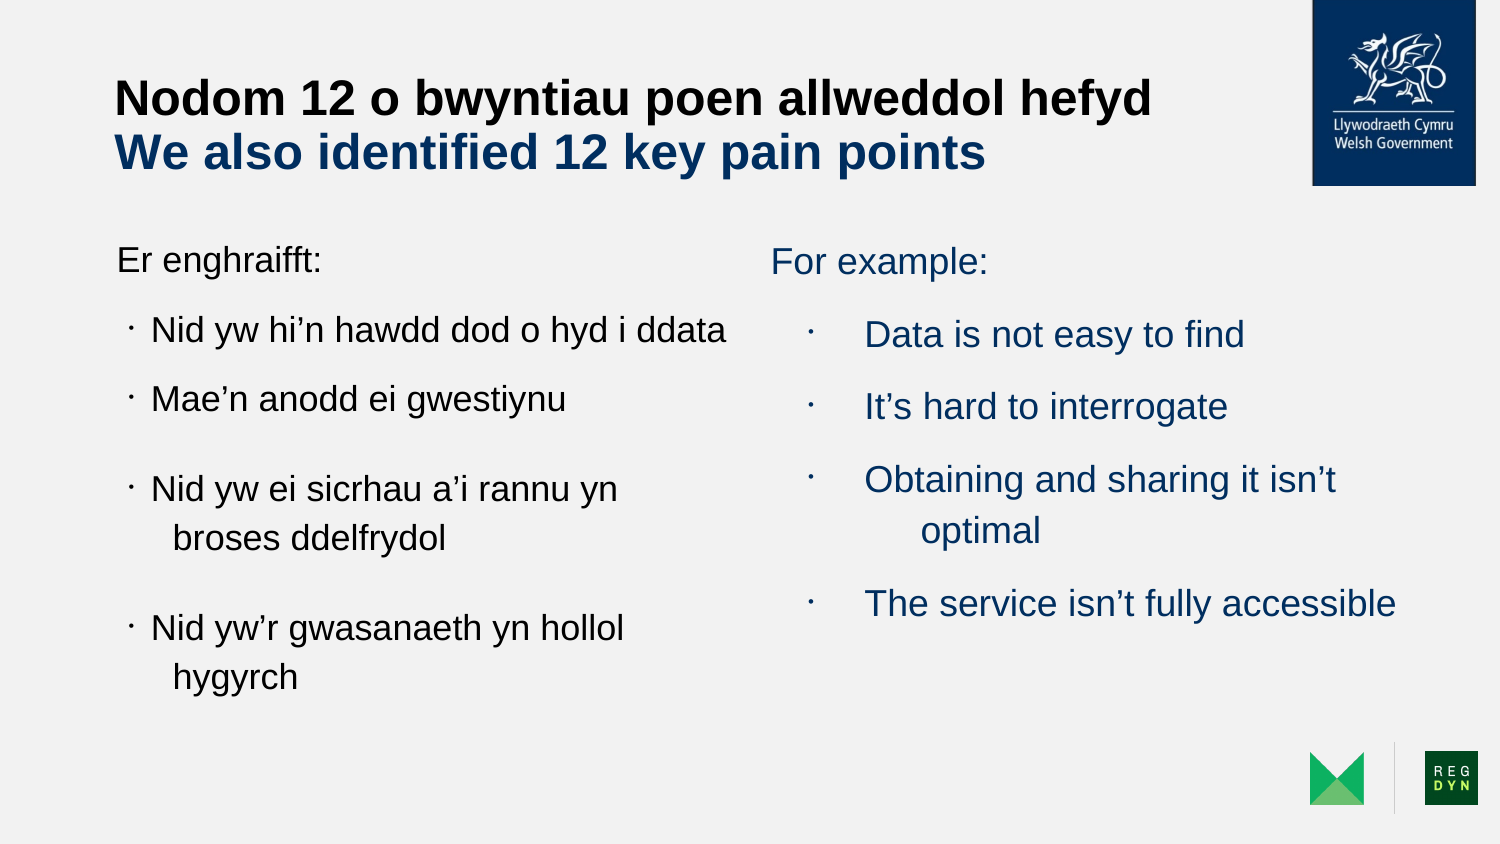

Nodom 12 o bwyntiau poen allweddol hefyd
We also identified 12 key pain points
Er enghraifft:
Nid yw hi’n hawdd dod o hyd i ddata
Mae’n anodd ei gwestiynu
Nid yw ei sicrhau a’i rannu yn broses ddelfrydol
Nid yw’r gwasanaeth yn hollol hygyrch
# For example:
Data is not easy to find
It’s hard to interrogate
Obtaining and sharing it isn’t optimal
The service isn’t fully accessible